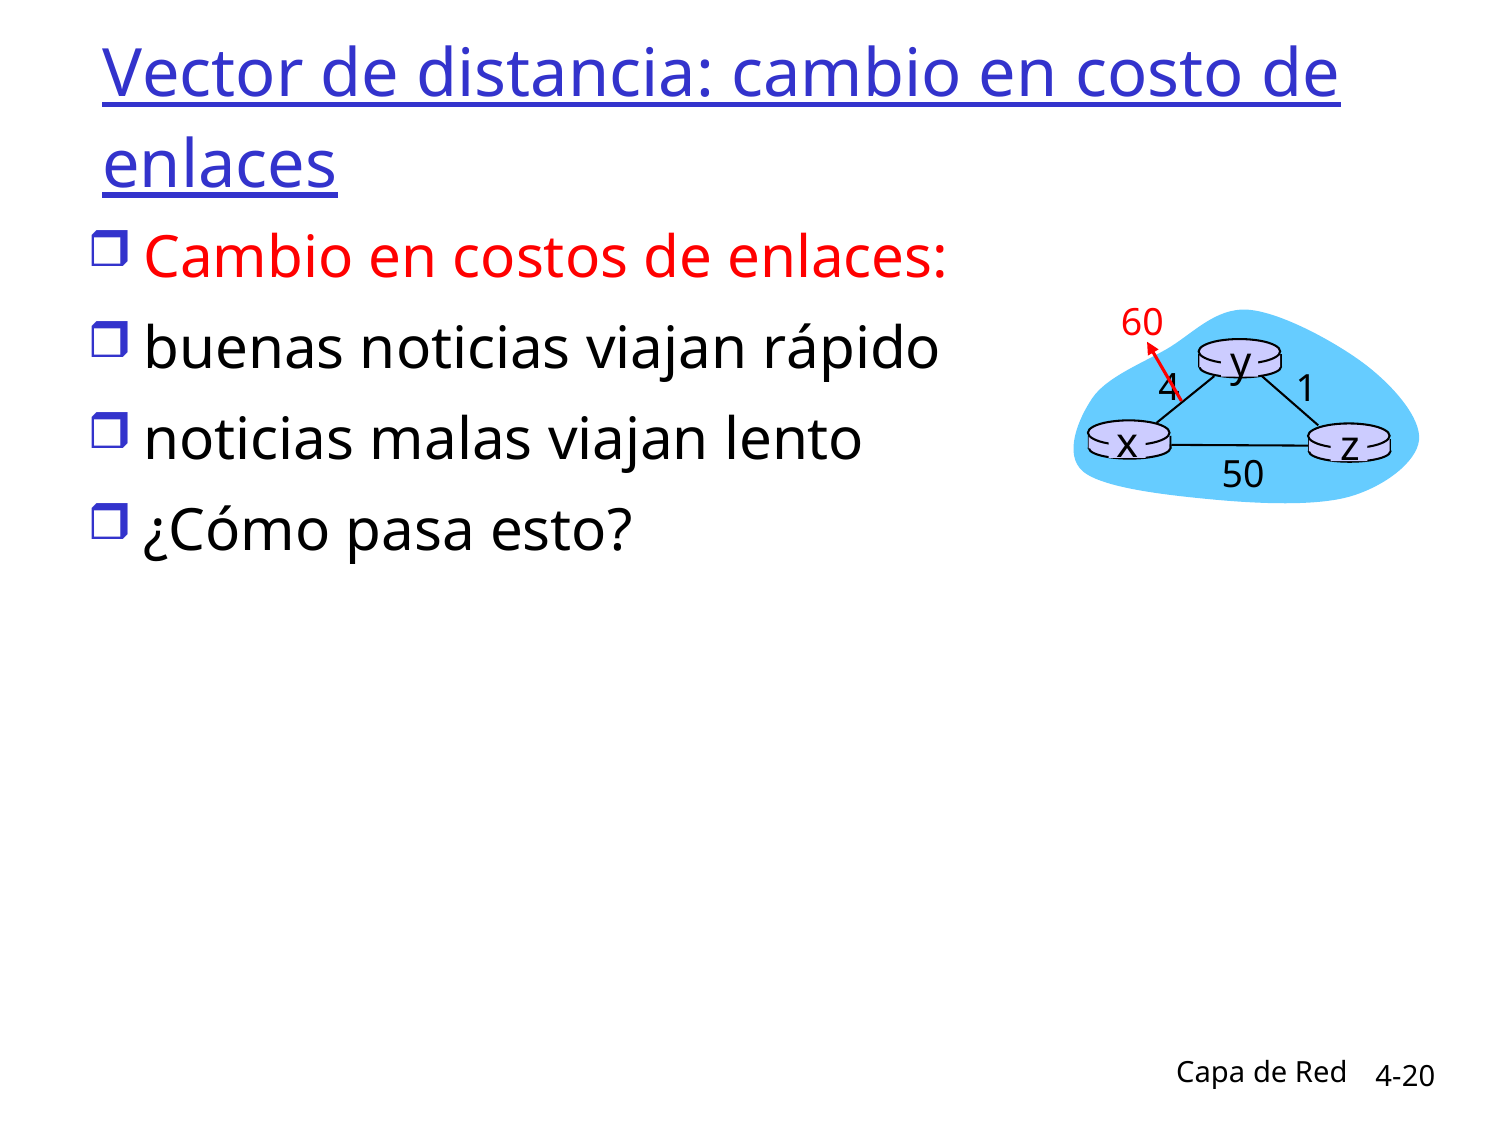

# Vector de distancia: cambio en costo de enlaces
Cambio en costos de enlaces:
buenas noticias viajan rápido
noticias malas viajan lento
¿Cómo pasa esto?
60
y
4
1
x
z
50